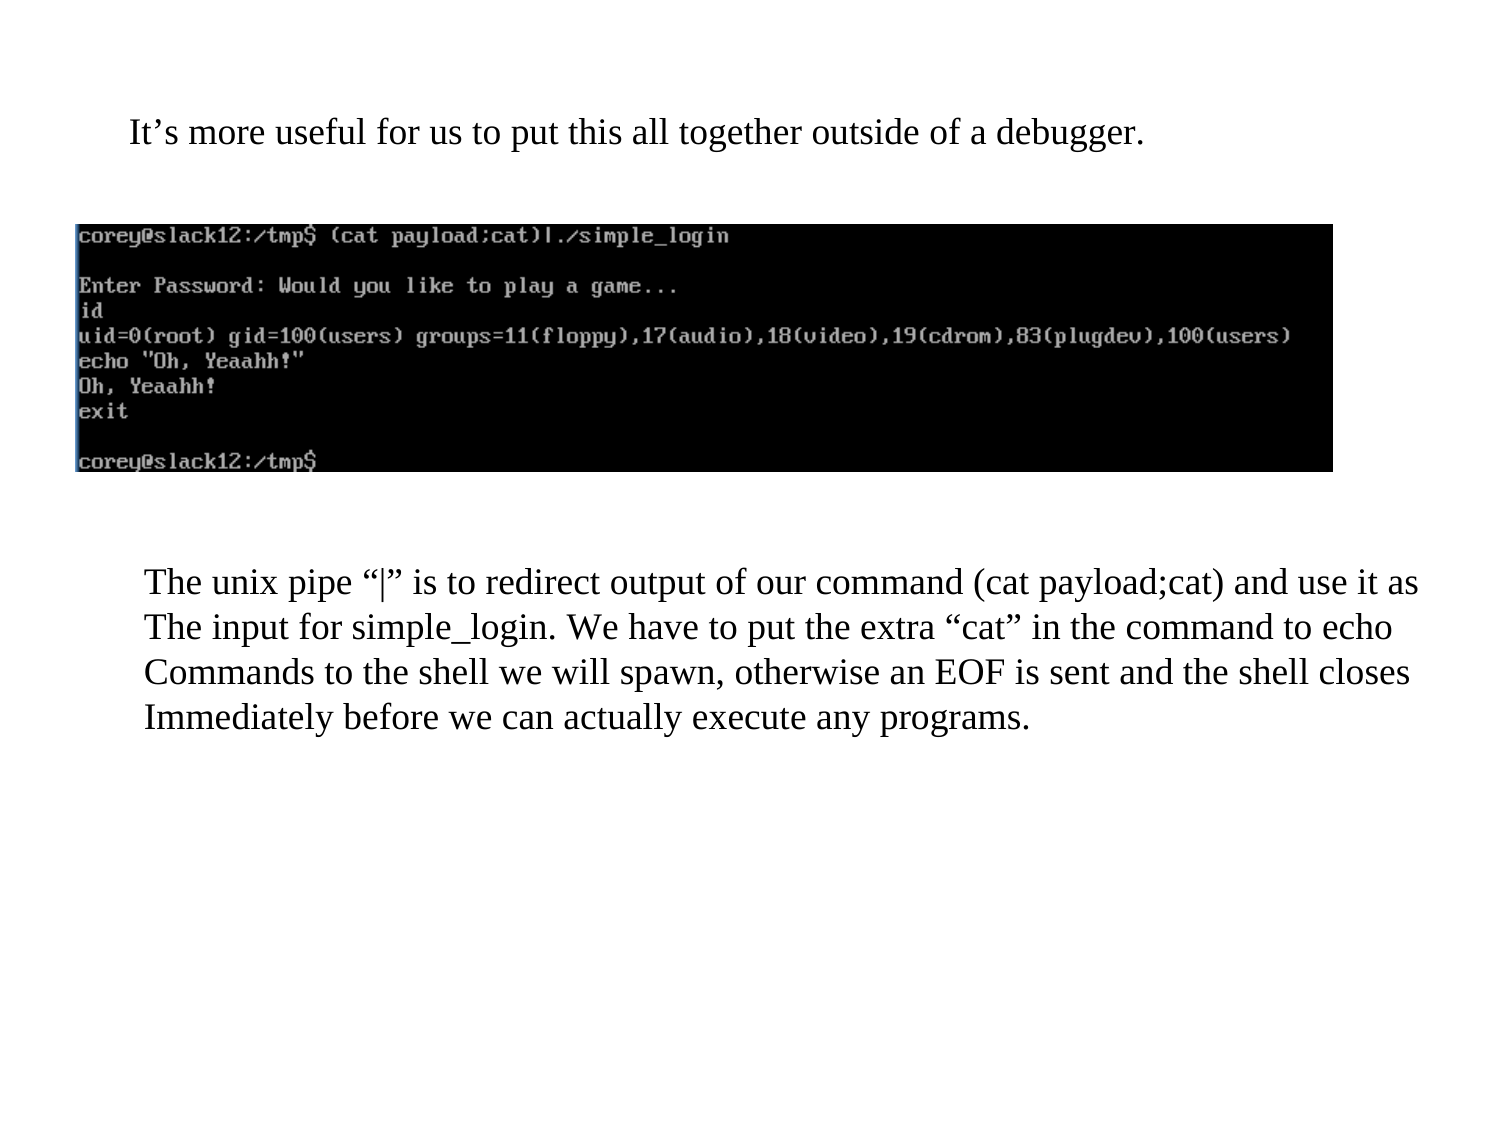

It’s more useful for us to put this all together outside of a debugger.
The unix pipe “|” is to redirect output of our command (cat payload;cat) and use it as
The input for simple_login. We have to put the extra “cat” in the command to echo
Commands to the shell we will spawn, otherwise an EOF is sent and the shell closes
Immediately before we can actually execute any programs.